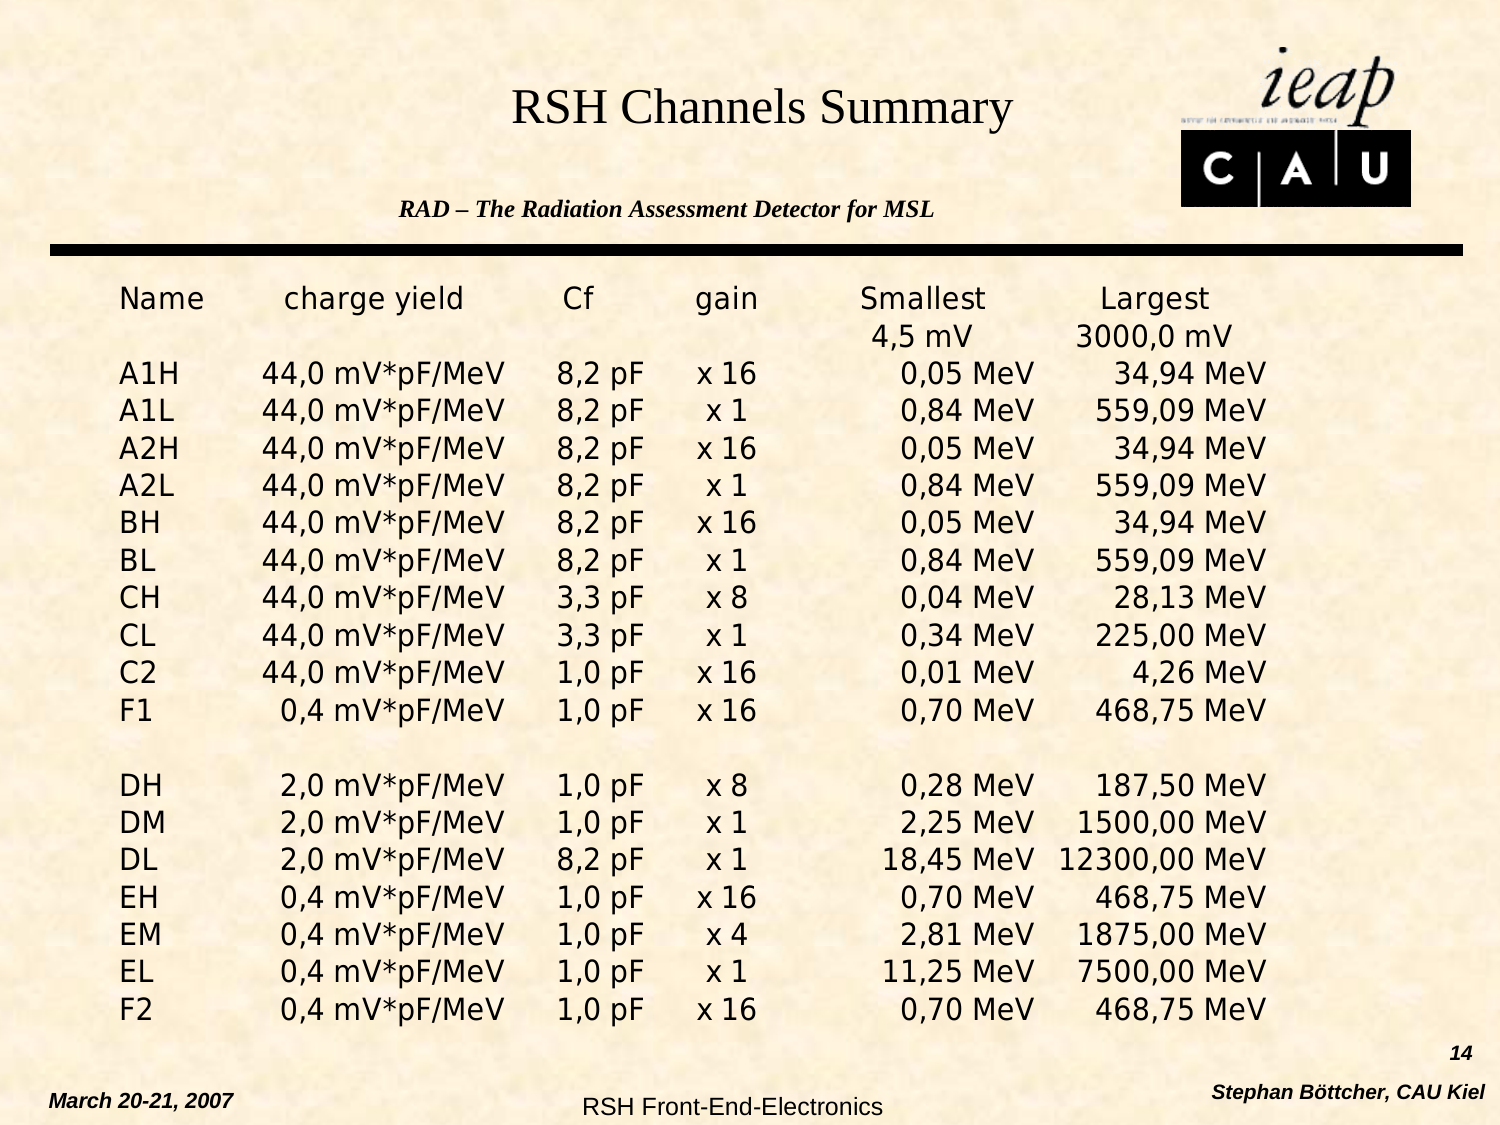

# RSH Channels Summary
14
March 20, 2007
RSH Front-End-Electronics